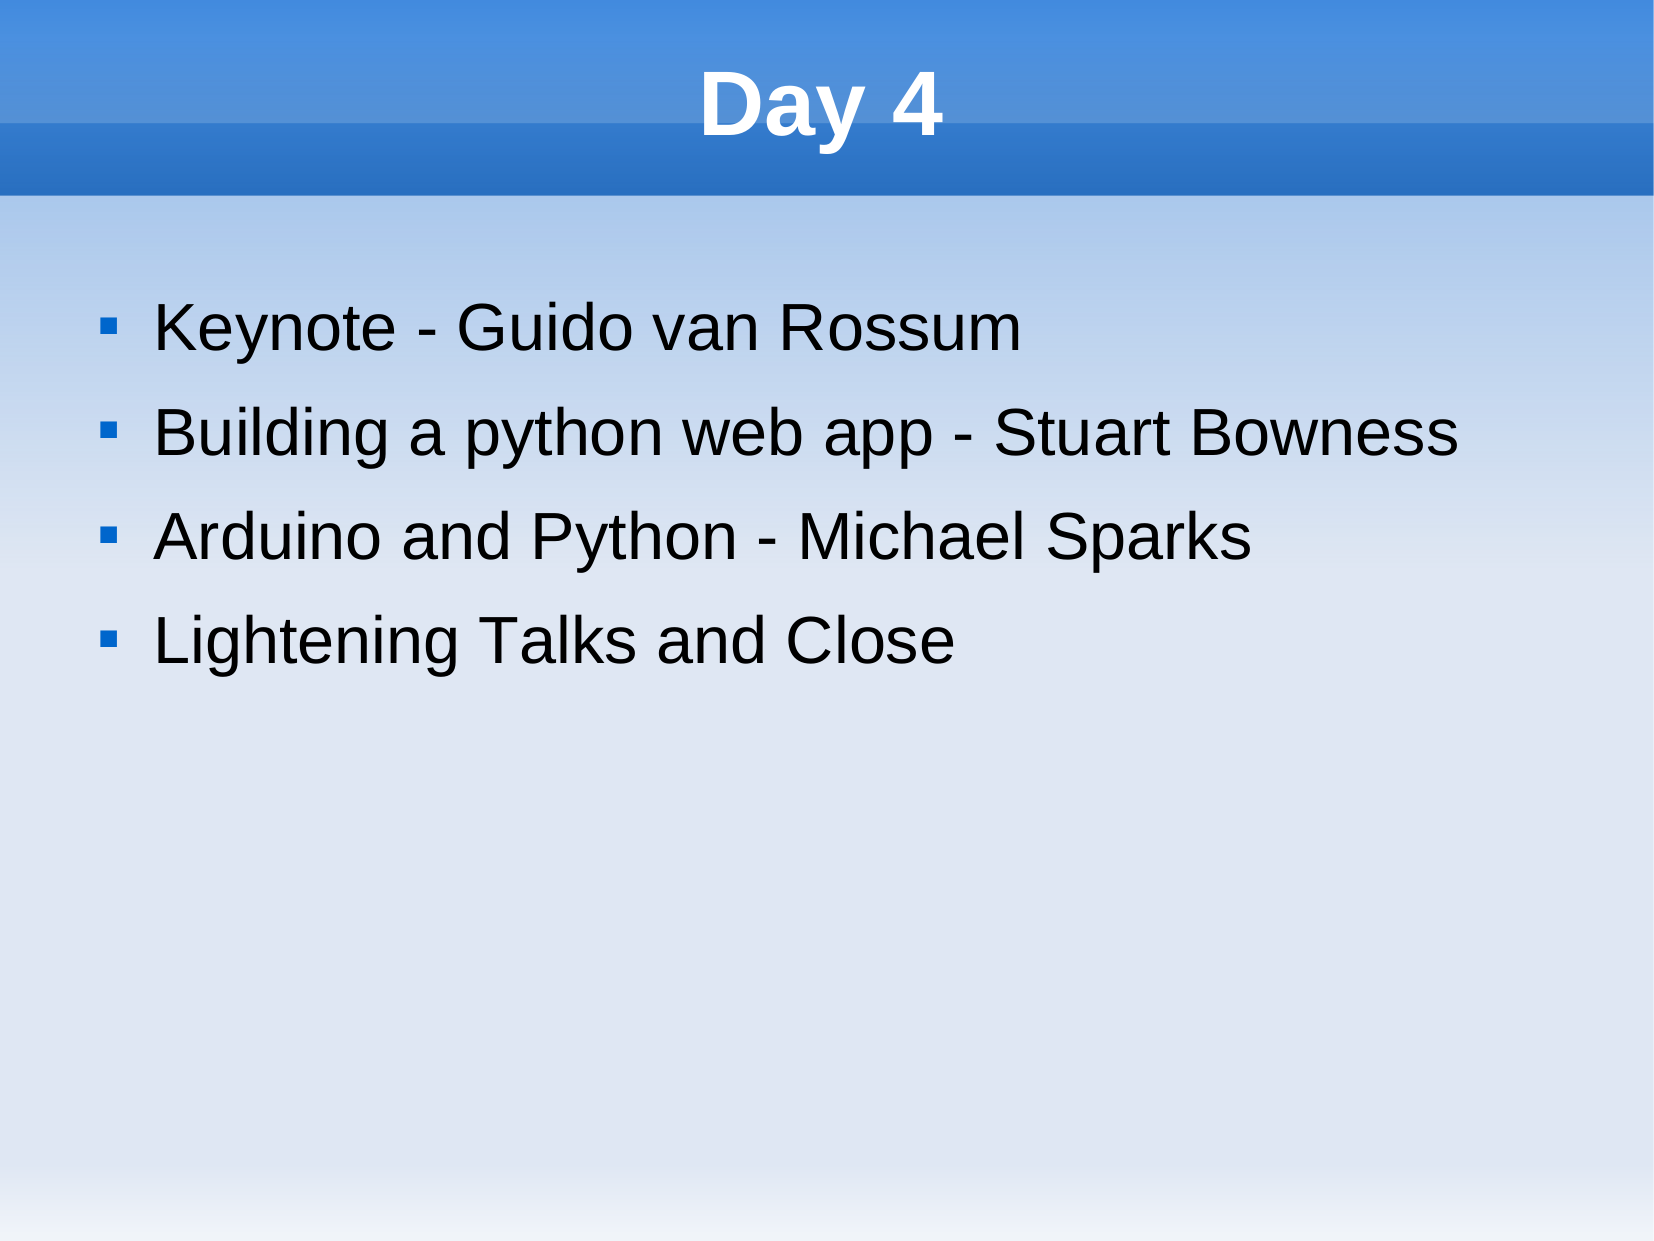

# Day 4
Keynote - Guido van Rossum
Building a python web app - Stuart Bowness
Arduino and Python - Michael Sparks
Lightening Talks and Close